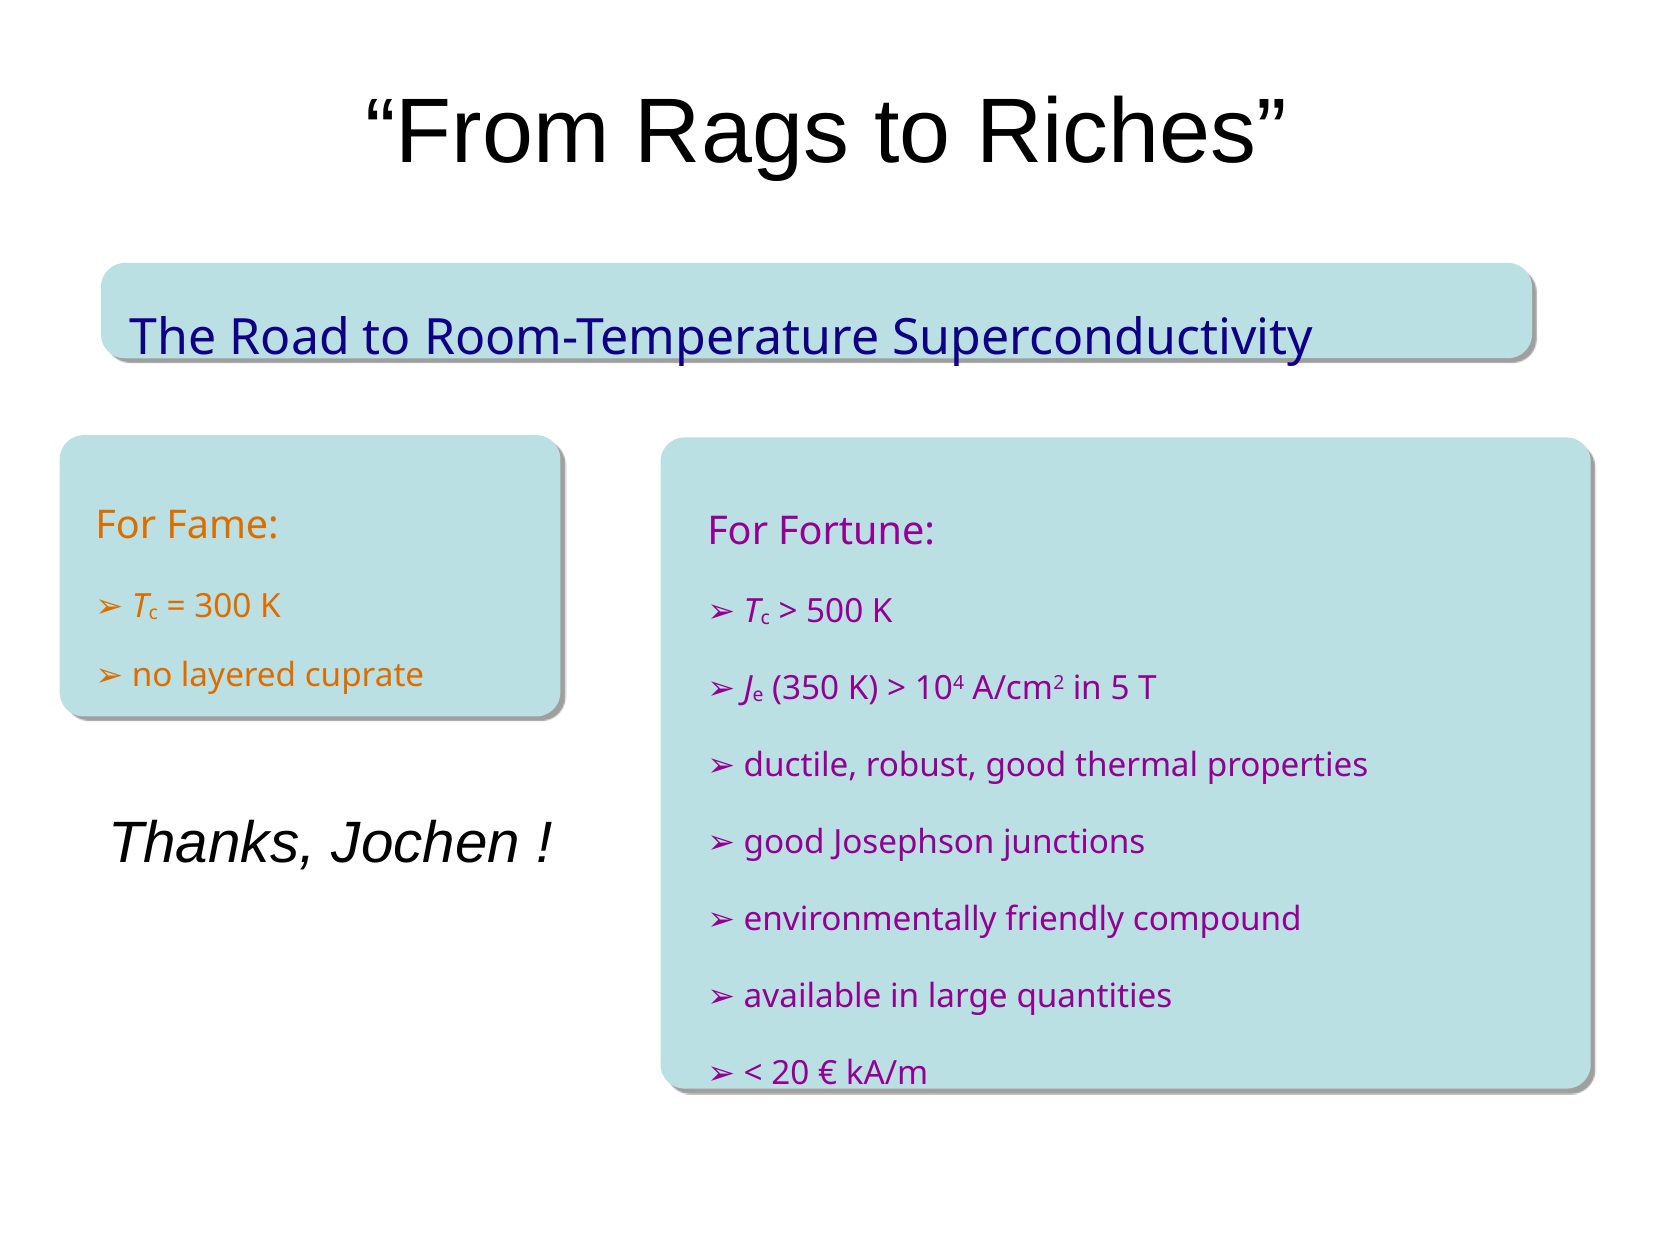

# “From Rags to Riches”
The Road to Room-Temperature Superconductivity
For Fame:
➢ Tc = 300 K
➢ no layered cuprate
For Fortune:
➢ Tc > 500 K
➢ Je (350 K) > 104 A/cm2 in 5 T
➢ ductile, robust, good thermal properties
➢ good Josephson junctions
➢ environmentally friendly compound
➢ available in large quantities
➢ < 20 € kA/m
Thanks, Jochen !